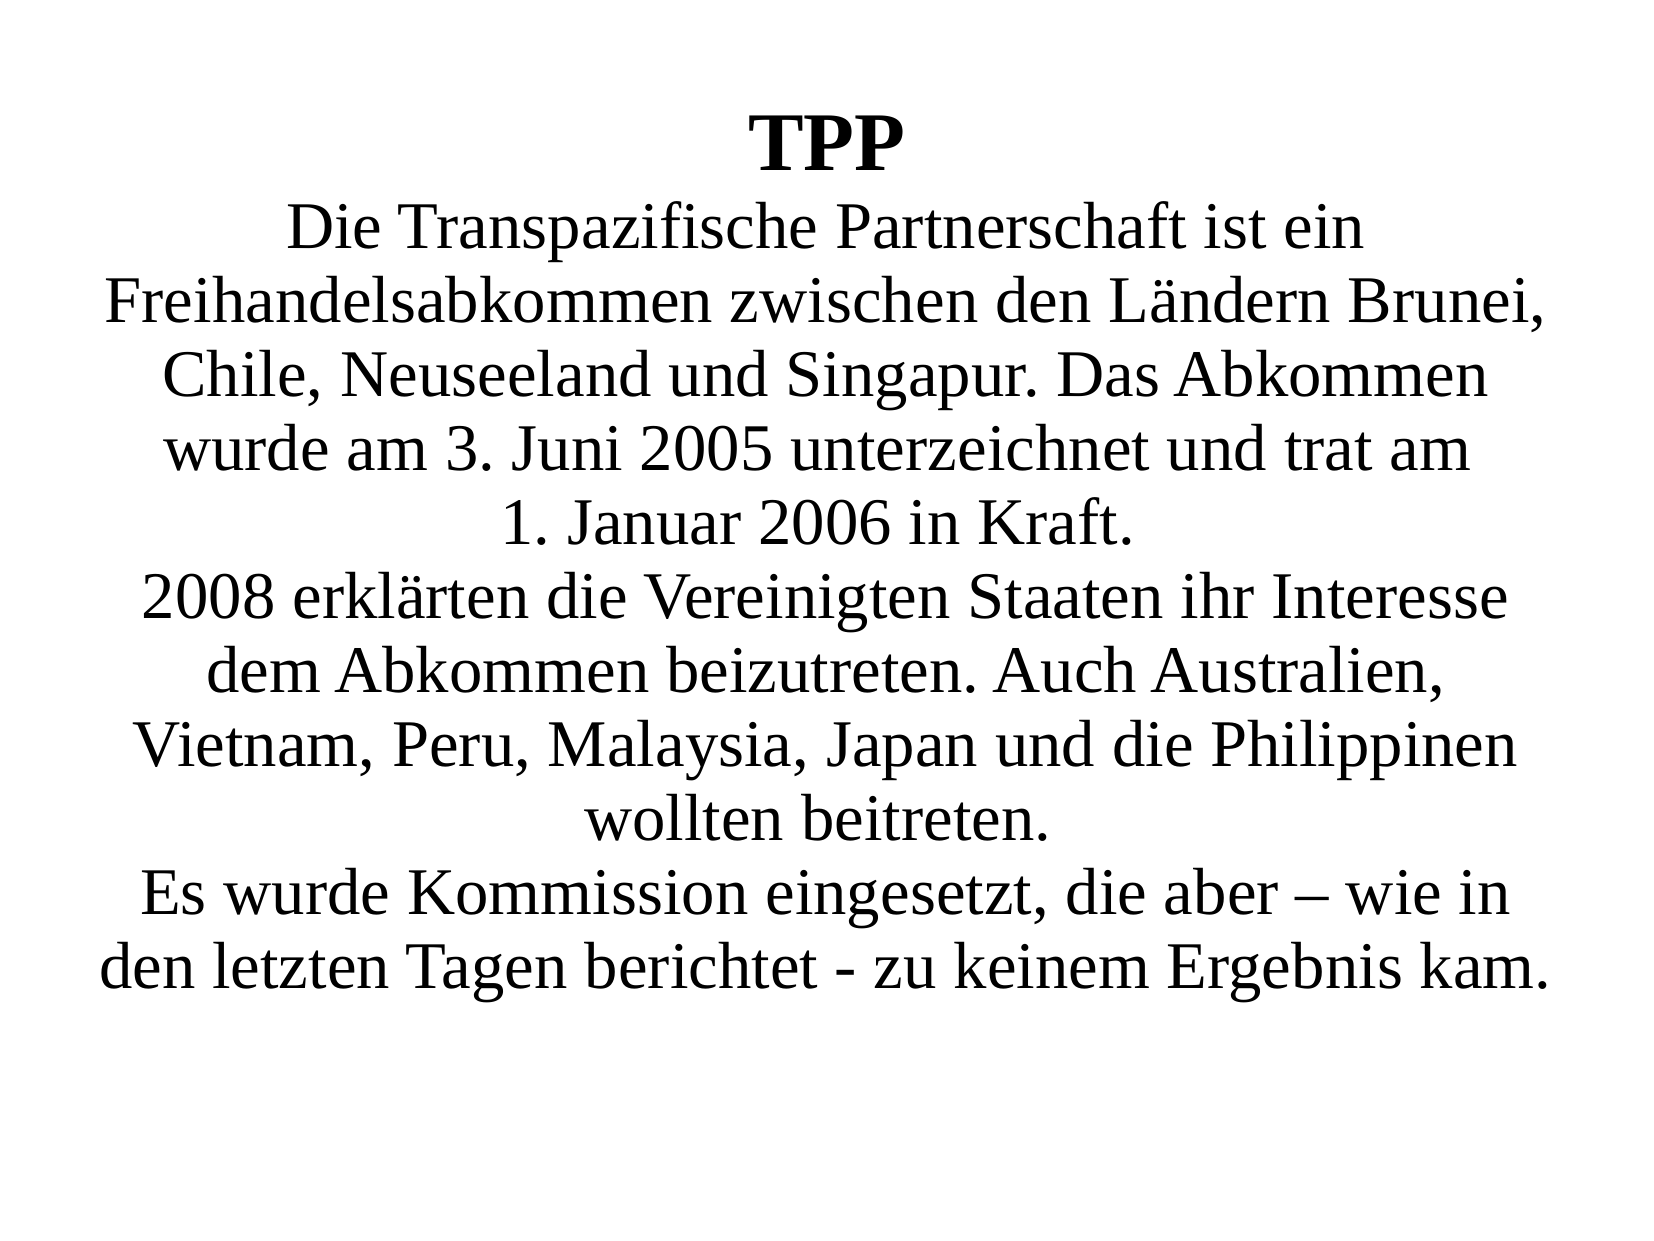

TPP
Die Transpazifische Partnerschaft ist ein Freihandelsabkommen zwischen den Ländern Brunei, Chile, Neuseeland und Singapur. Das Abkommen wurde am 3. Juni 2005 unterzeichnet und trat am
1. Januar 2006 in Kraft.
2008 erklärten die Vereinigten Staaten ihr Interesse dem Abkommen beizutreten. Auch Australien, Vietnam, Peru, Malaysia, Japan und die Philippinen wollten beitreten.
Es wurde Kommission eingesetzt, die aber – wie in den letzten Tagen berichtet - zu keinem Ergebnis kam.